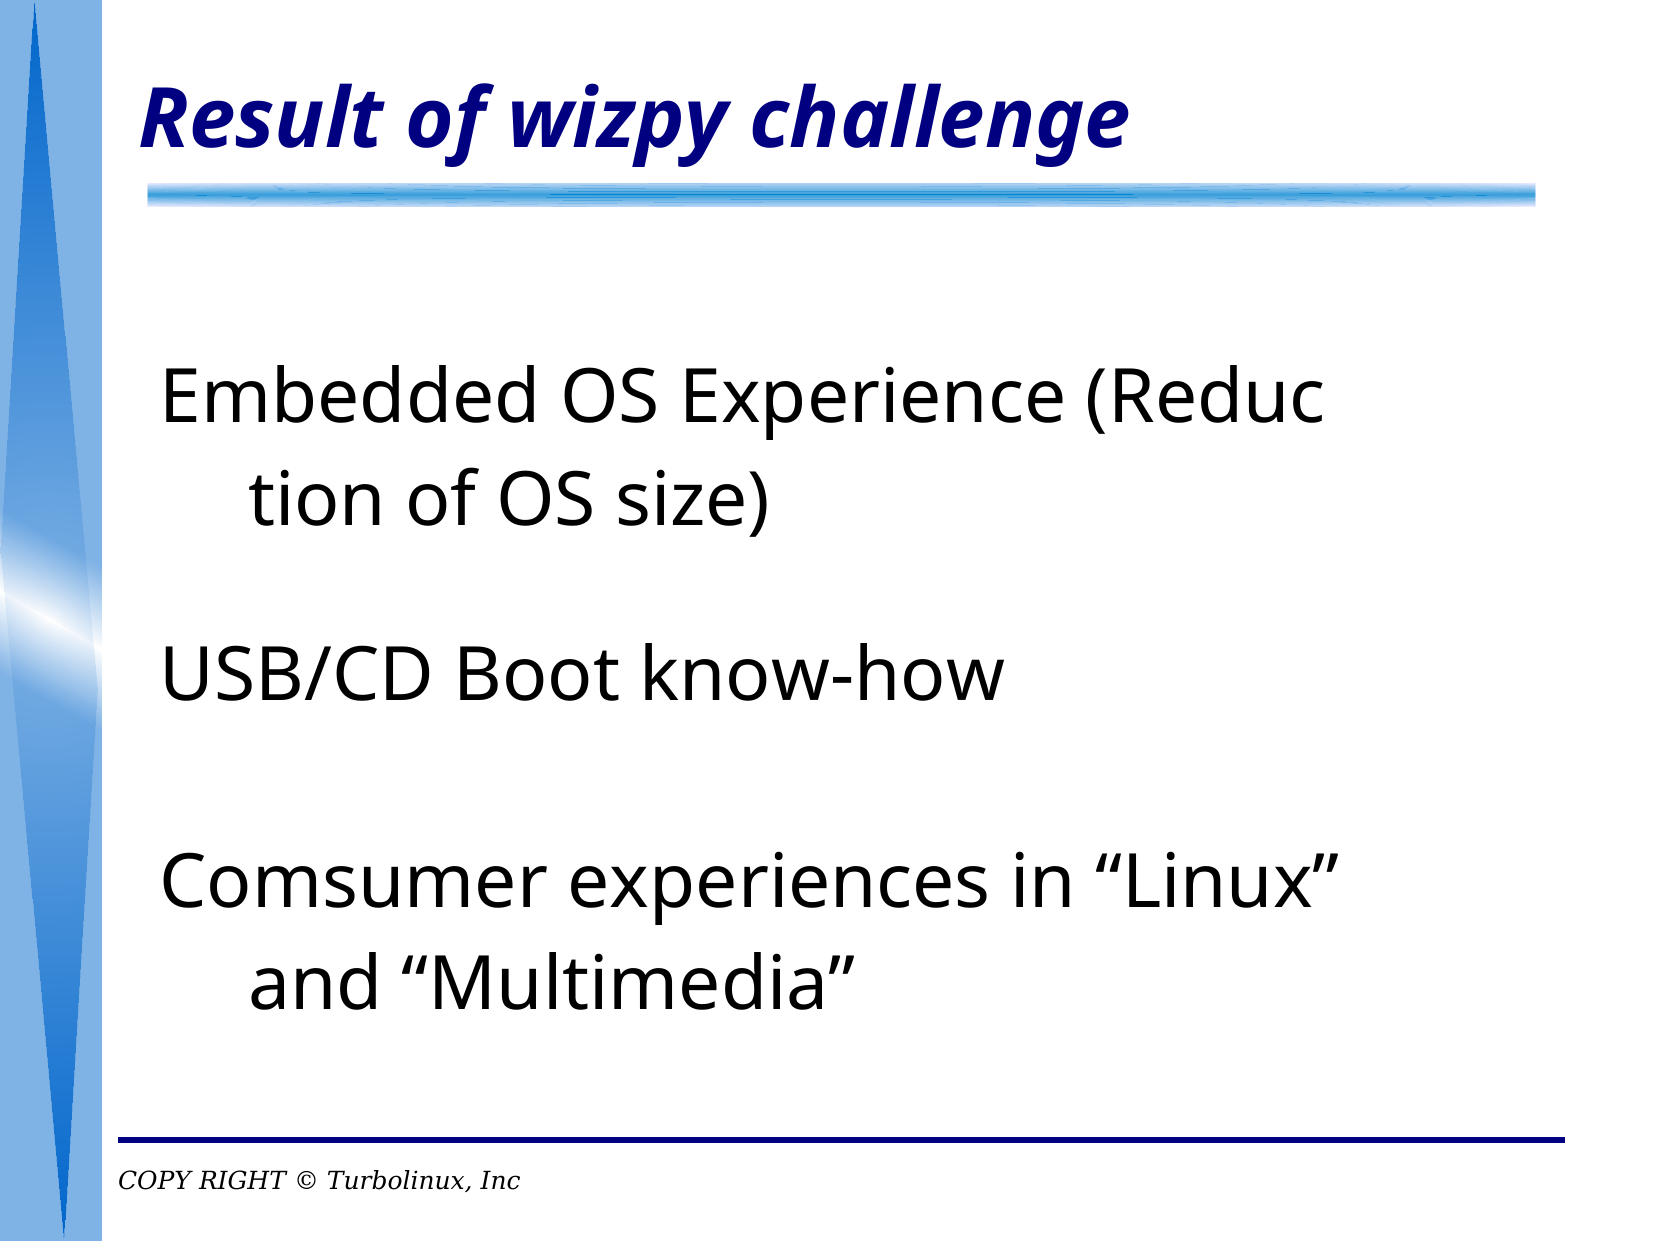

# Result of wizpy challenge
Embedded OS Experience (Reduction of OS size)
USB/CD Boot know-how
Comsumer experiences in “Linux” and “Multimedia”